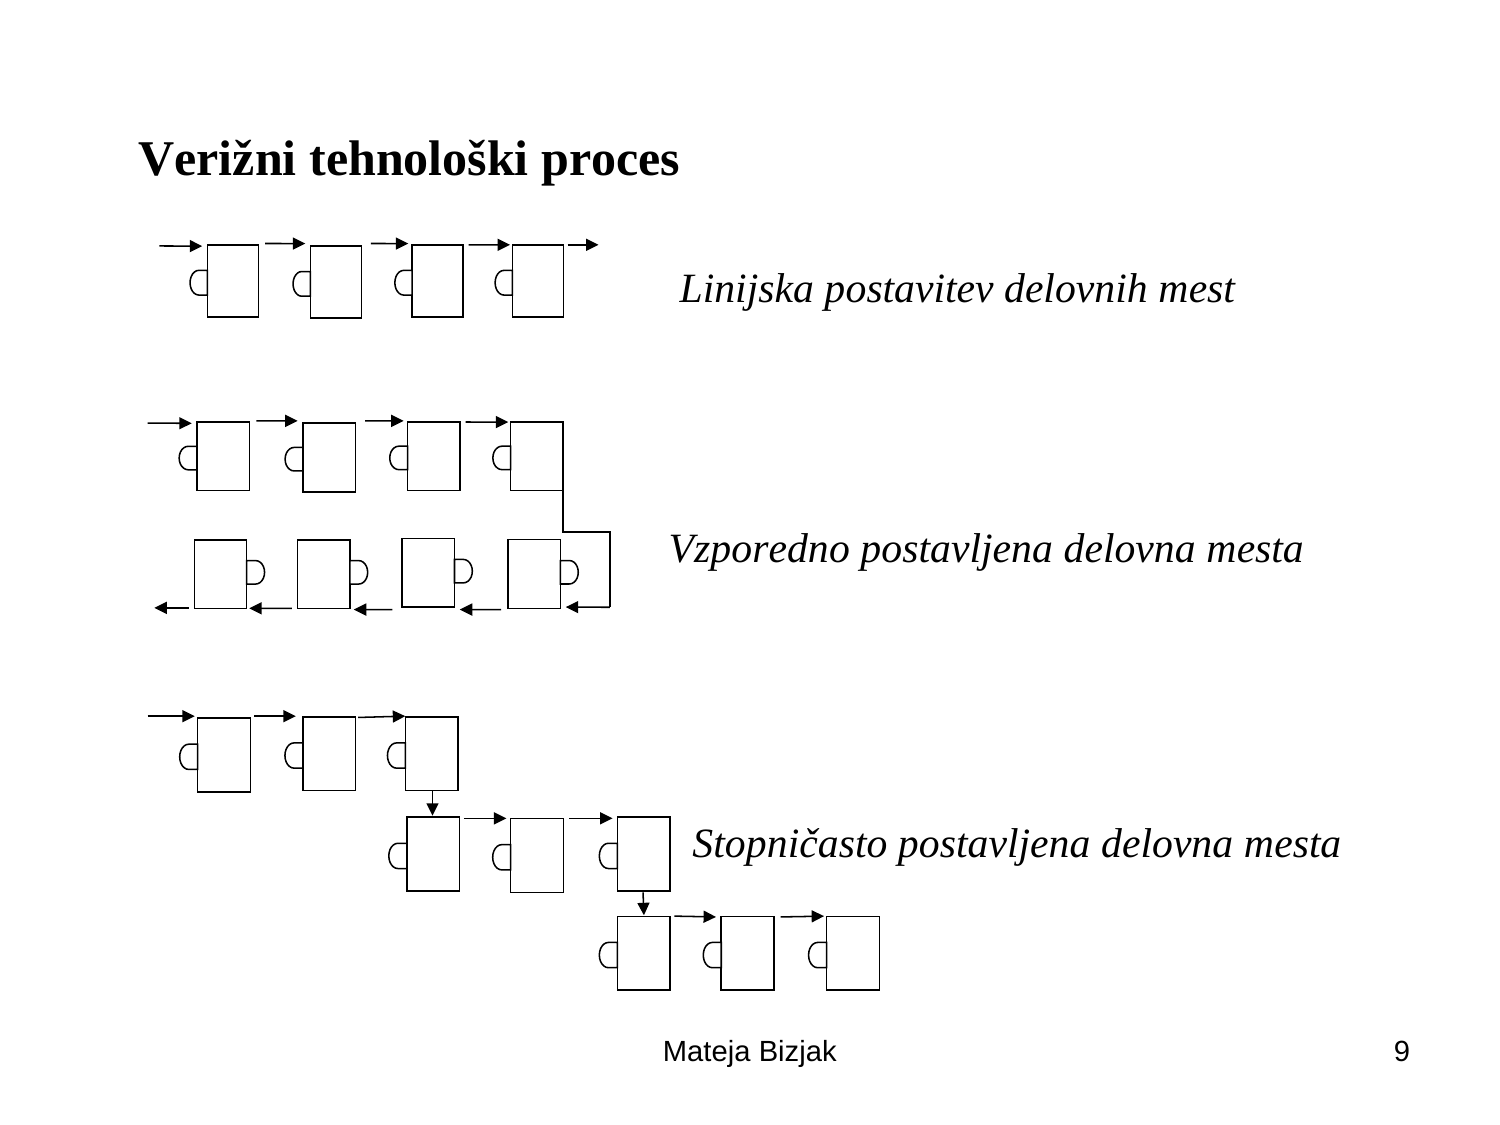

Verižni tehnološki proces
 Linijska postavitev delovnih mest
Vzporedno postavljena delovna mesta
Stopničasto postavljena delovna mesta
Mateja Bizjak